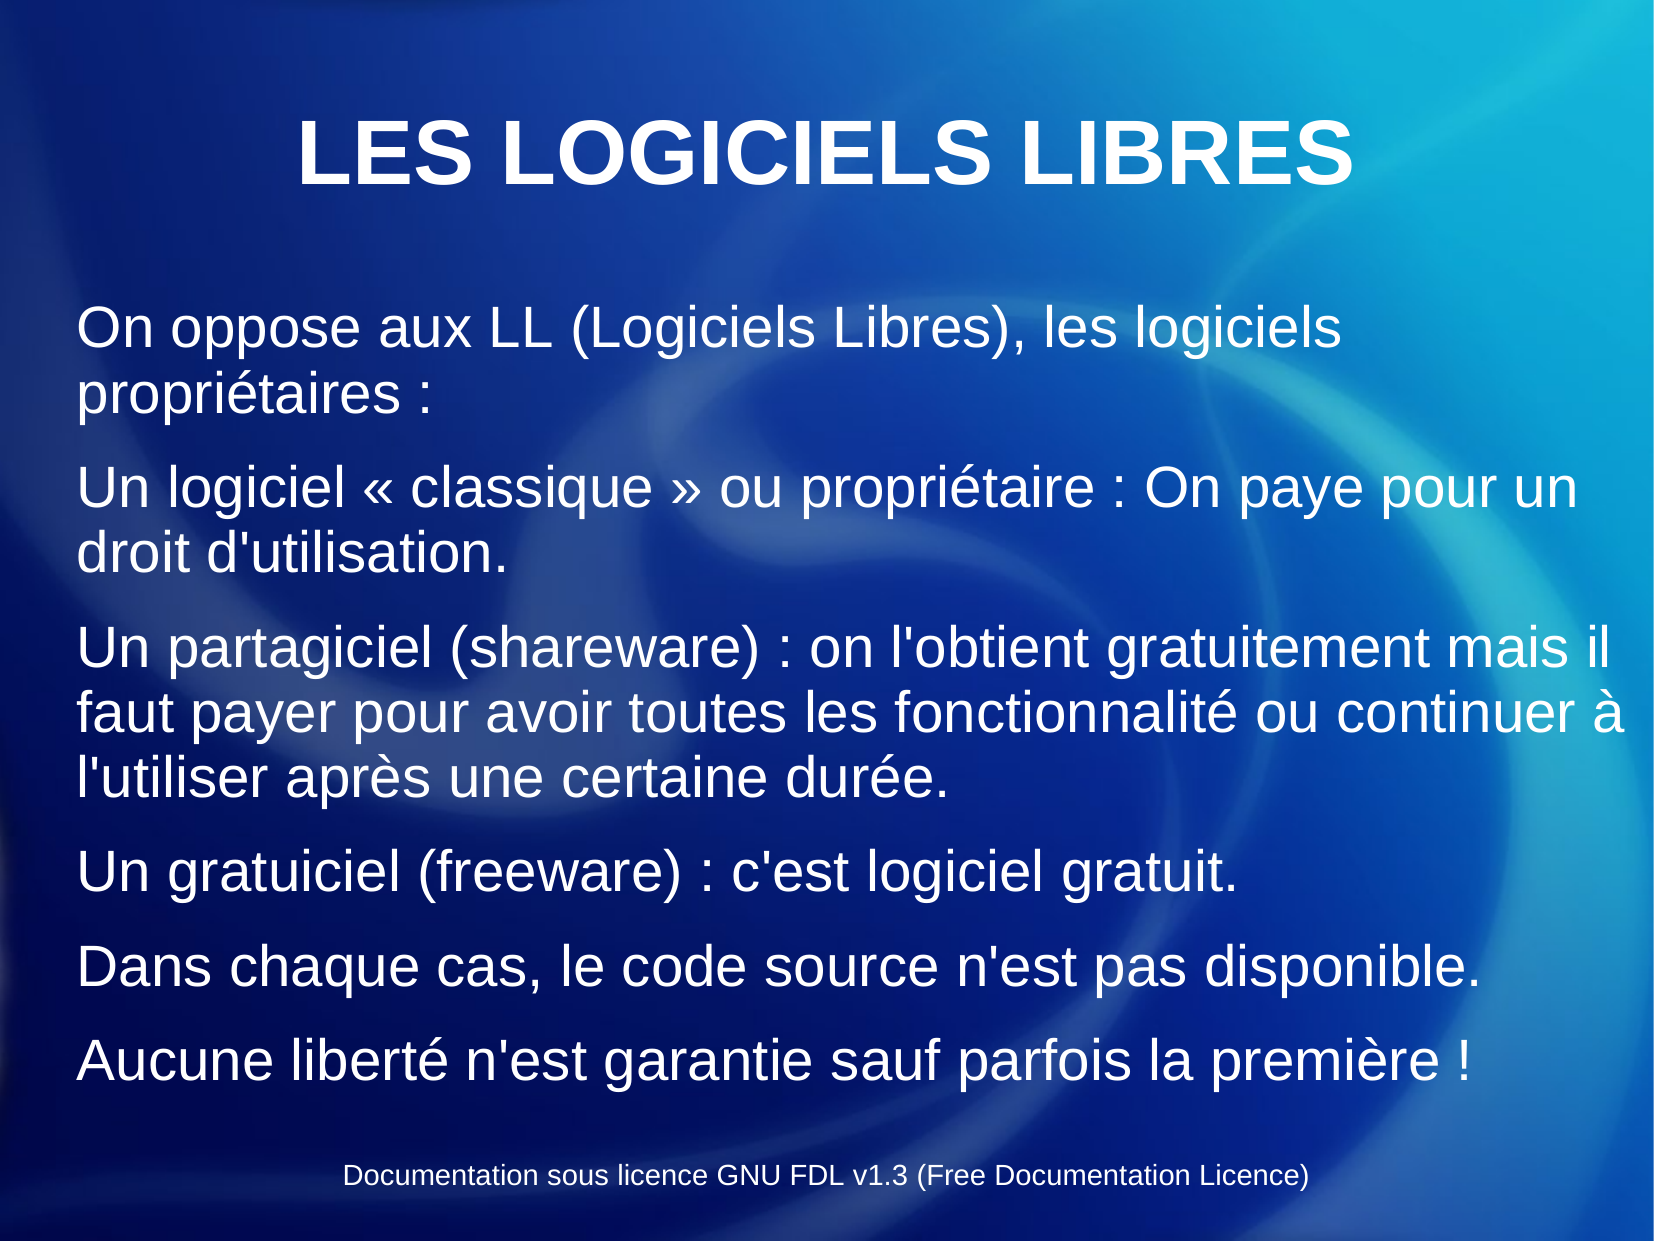

# LES LOGICIELS LIBRES
On oppose aux LL (Logiciels Libres), les logiciels propriétaires :
Un logiciel « classique » ou propriétaire : On paye pour un droit d'utilisation.
Un partagiciel (shareware) : on l'obtient gratuitement mais il faut payer pour avoir toutes les fonctionnalité ou continuer à l'utiliser après une certaine durée.
Un gratuiciel (freeware) : c'est logiciel gratuit.
Dans chaque cas, le code source n'est pas disponible.
Aucune liberté n'est garantie sauf parfois la première !
Documentation sous licence GNU FDL v1.3 (Free Documentation Licence)